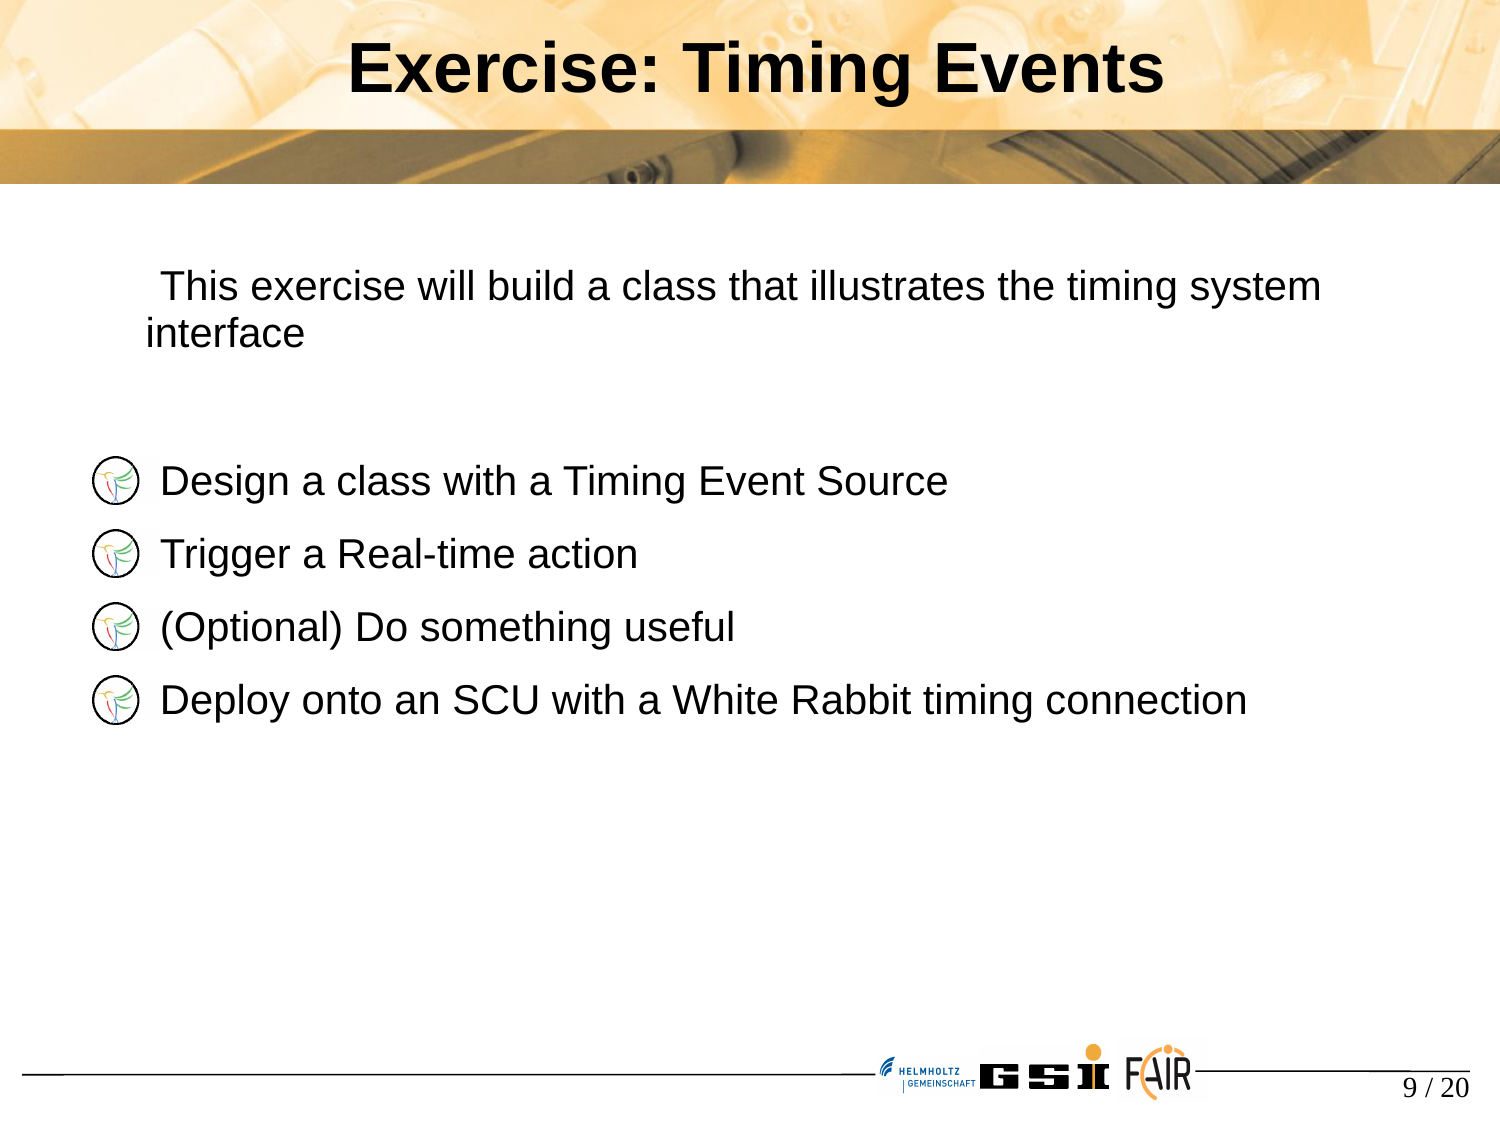

# Exercise: Timing Events
This exercise will build a class that illustrates the timing system interface
Design a class with a Timing Event Source
Trigger a Real-time action
(Optional) Do something useful
Deploy onto an SCU with a White Rabbit timing connection
9